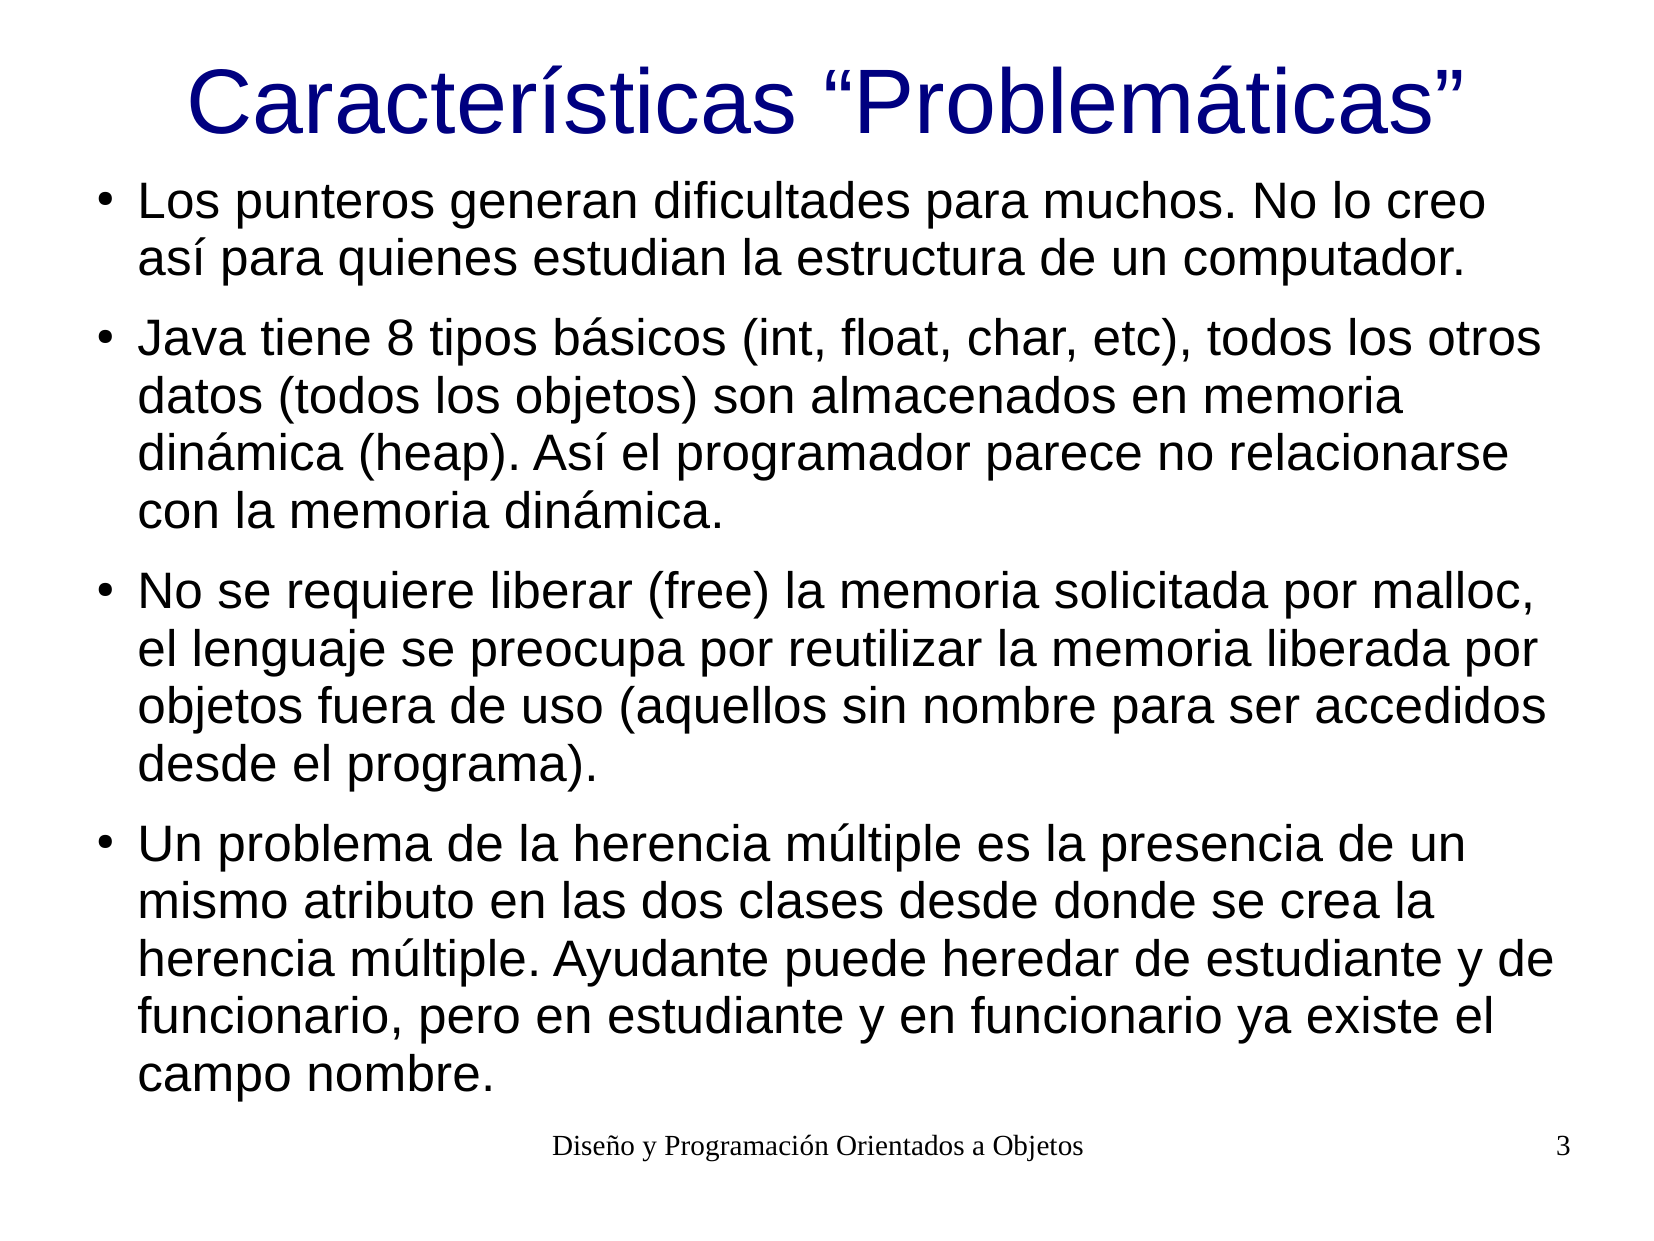

# Características “Problemáticas”
Los punteros generan dificultades para muchos. No lo creo así para quienes estudian la estructura de un computador.
Java tiene 8 tipos básicos (int, float, char, etc), todos los otros datos (todos los objetos) son almacenados en memoria dinámica (heap). Así el programador parece no relacionarse con la memoria dinámica.
No se requiere liberar (free) la memoria solicitada por malloc, el lenguaje se preocupa por reutilizar la memoria liberada por objetos fuera de uso (aquellos sin nombre para ser accedidos desde el programa).
Un problema de la herencia múltiple es la presencia de un mismo atributo en las dos clases desde donde se crea la herencia múltiple. Ayudante puede heredar de estudiante y de funcionario, pero en estudiante y en funcionario ya existe el campo nombre.
Diseño y programación Orientados a Objetos
3